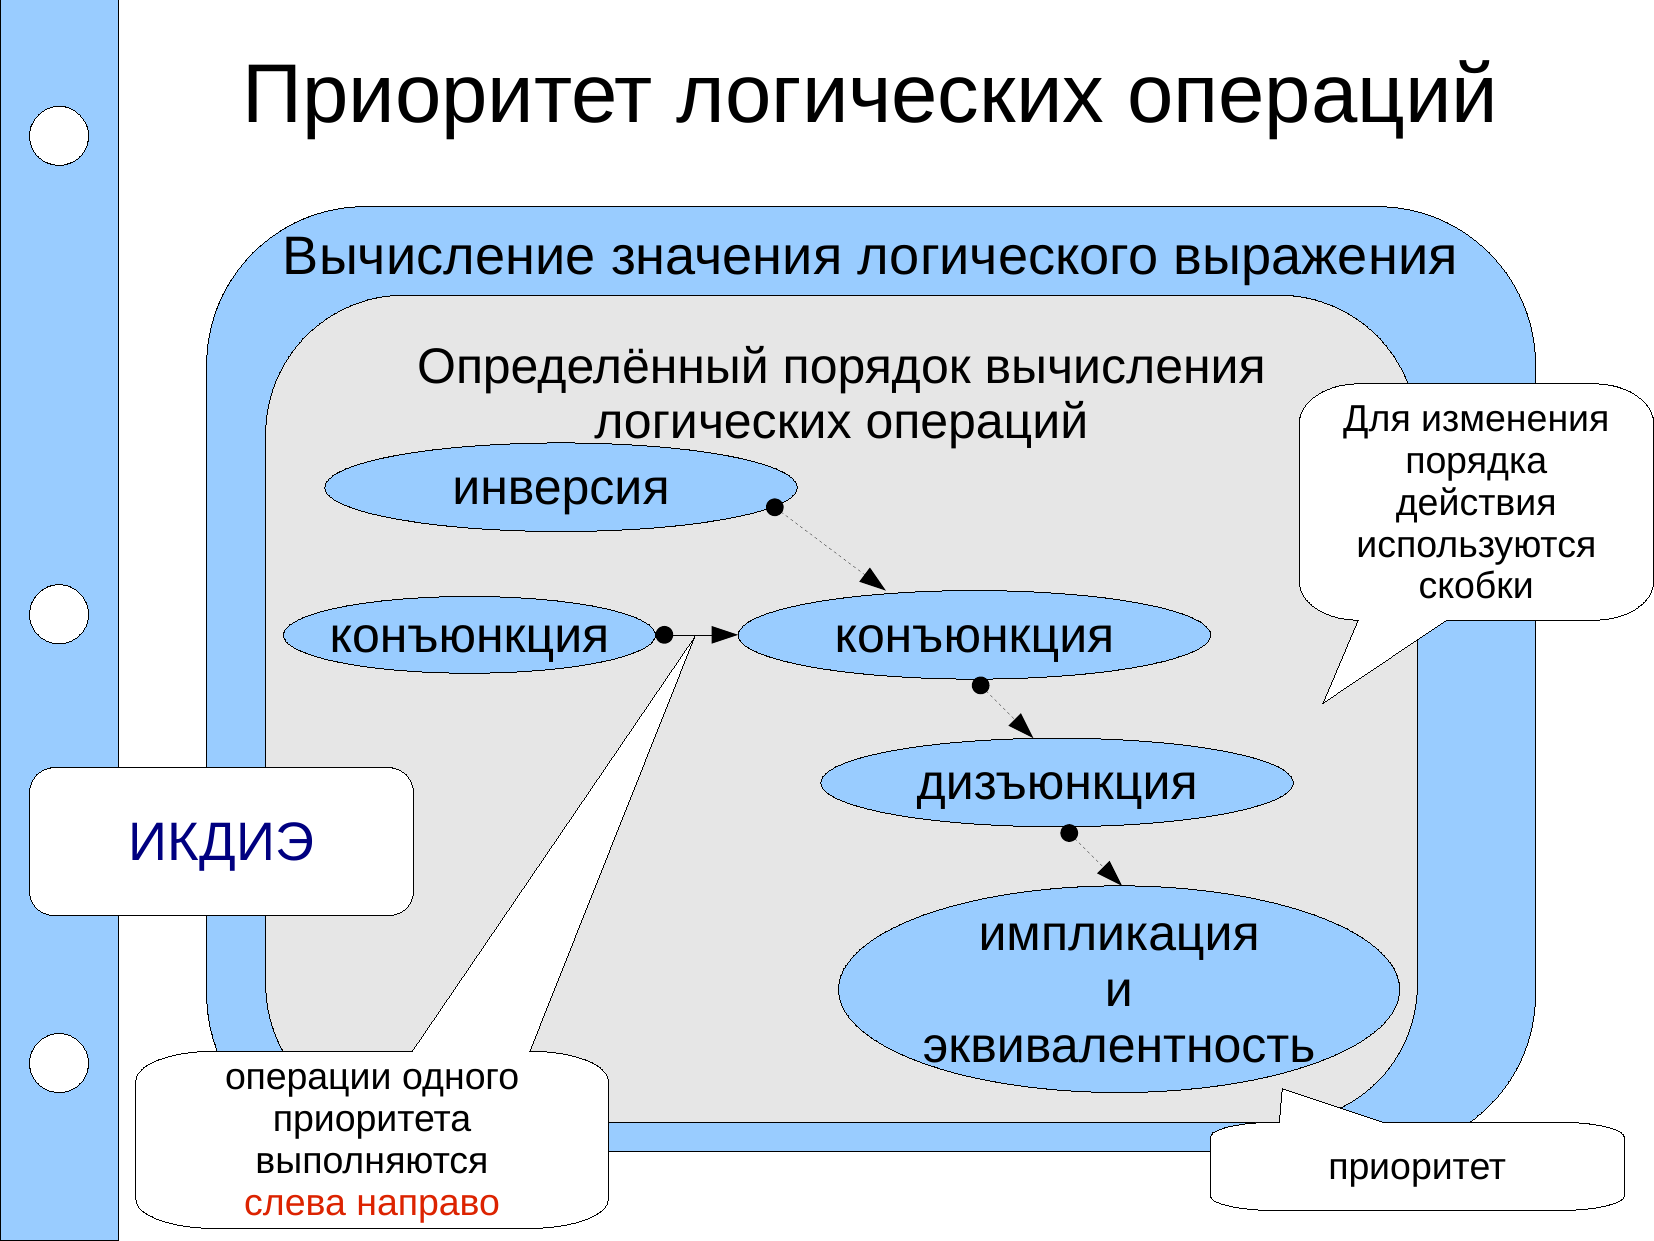

Приоритет логических операций
Вычисление значения логического выражения
Определённый порядок вычисления
логических операций
Для изменения
порядка действия
используются
скобки
инверсия
конъюнкция
конъюнкция
дизъюнкция
ИКДИЭ
импликация
и
эквивалентность
операции одного
приоритета выполняются
слева направо
приоритет